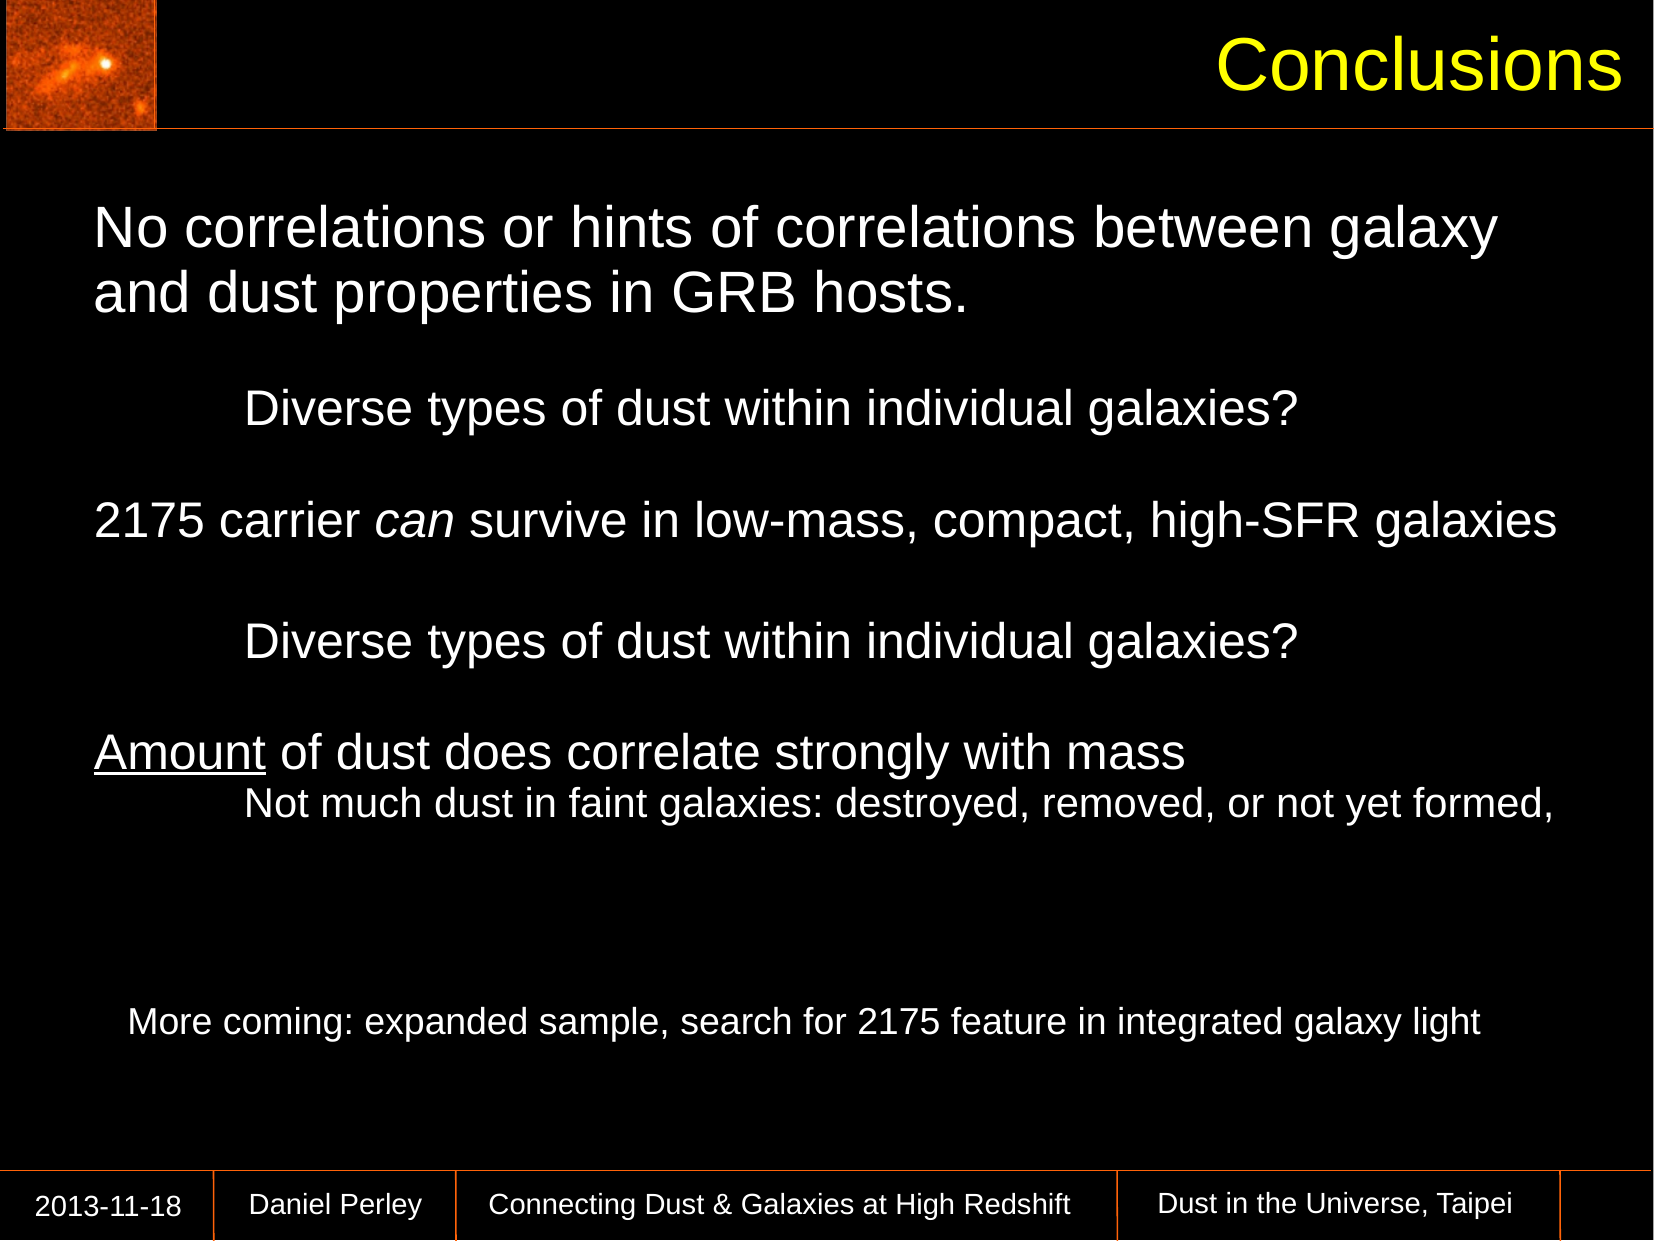

# Conclusions
No correlations or hints of correlations between galaxy and dust properties in GRB hosts.
		Diverse types of dust within individual galaxies?
2175 carrier can survive in low-mass, compact, high-SFR galaxies
		Diverse types of dust within individual galaxies?
Amount of dust does correlate strongly with mass
		Not much dust in faint galaxies: destroyed, removed, or not yet formed,
More coming: expanded sample, search for 2175 feature in integrated galaxy light
2013-11-18